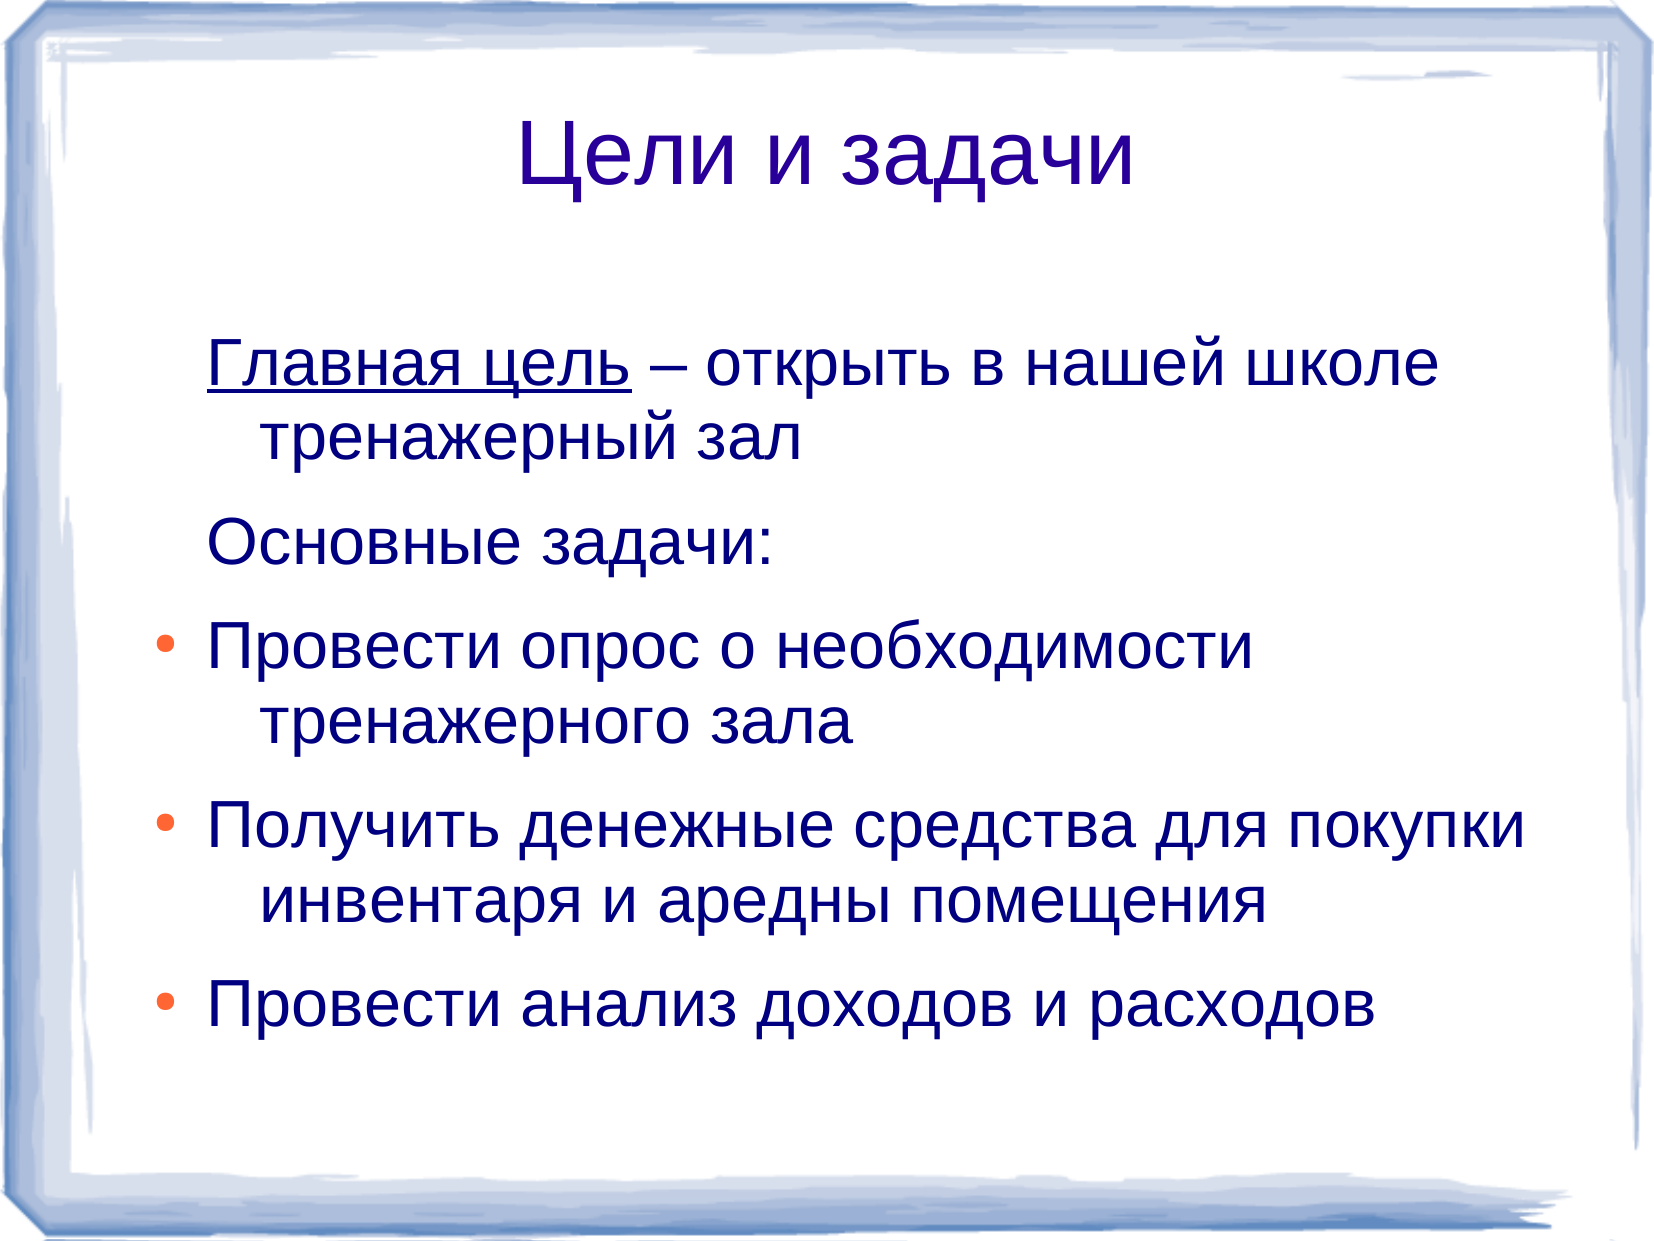

# Цели и задачи
Главная цель – открыть в нашей школе тренажерный зал
Основные задачи:
Провести опрос о необходимости тренажерного зала
Получить денежные средства для покупки инвентаря и аредны помещения
Провести анализ доходов и расходов